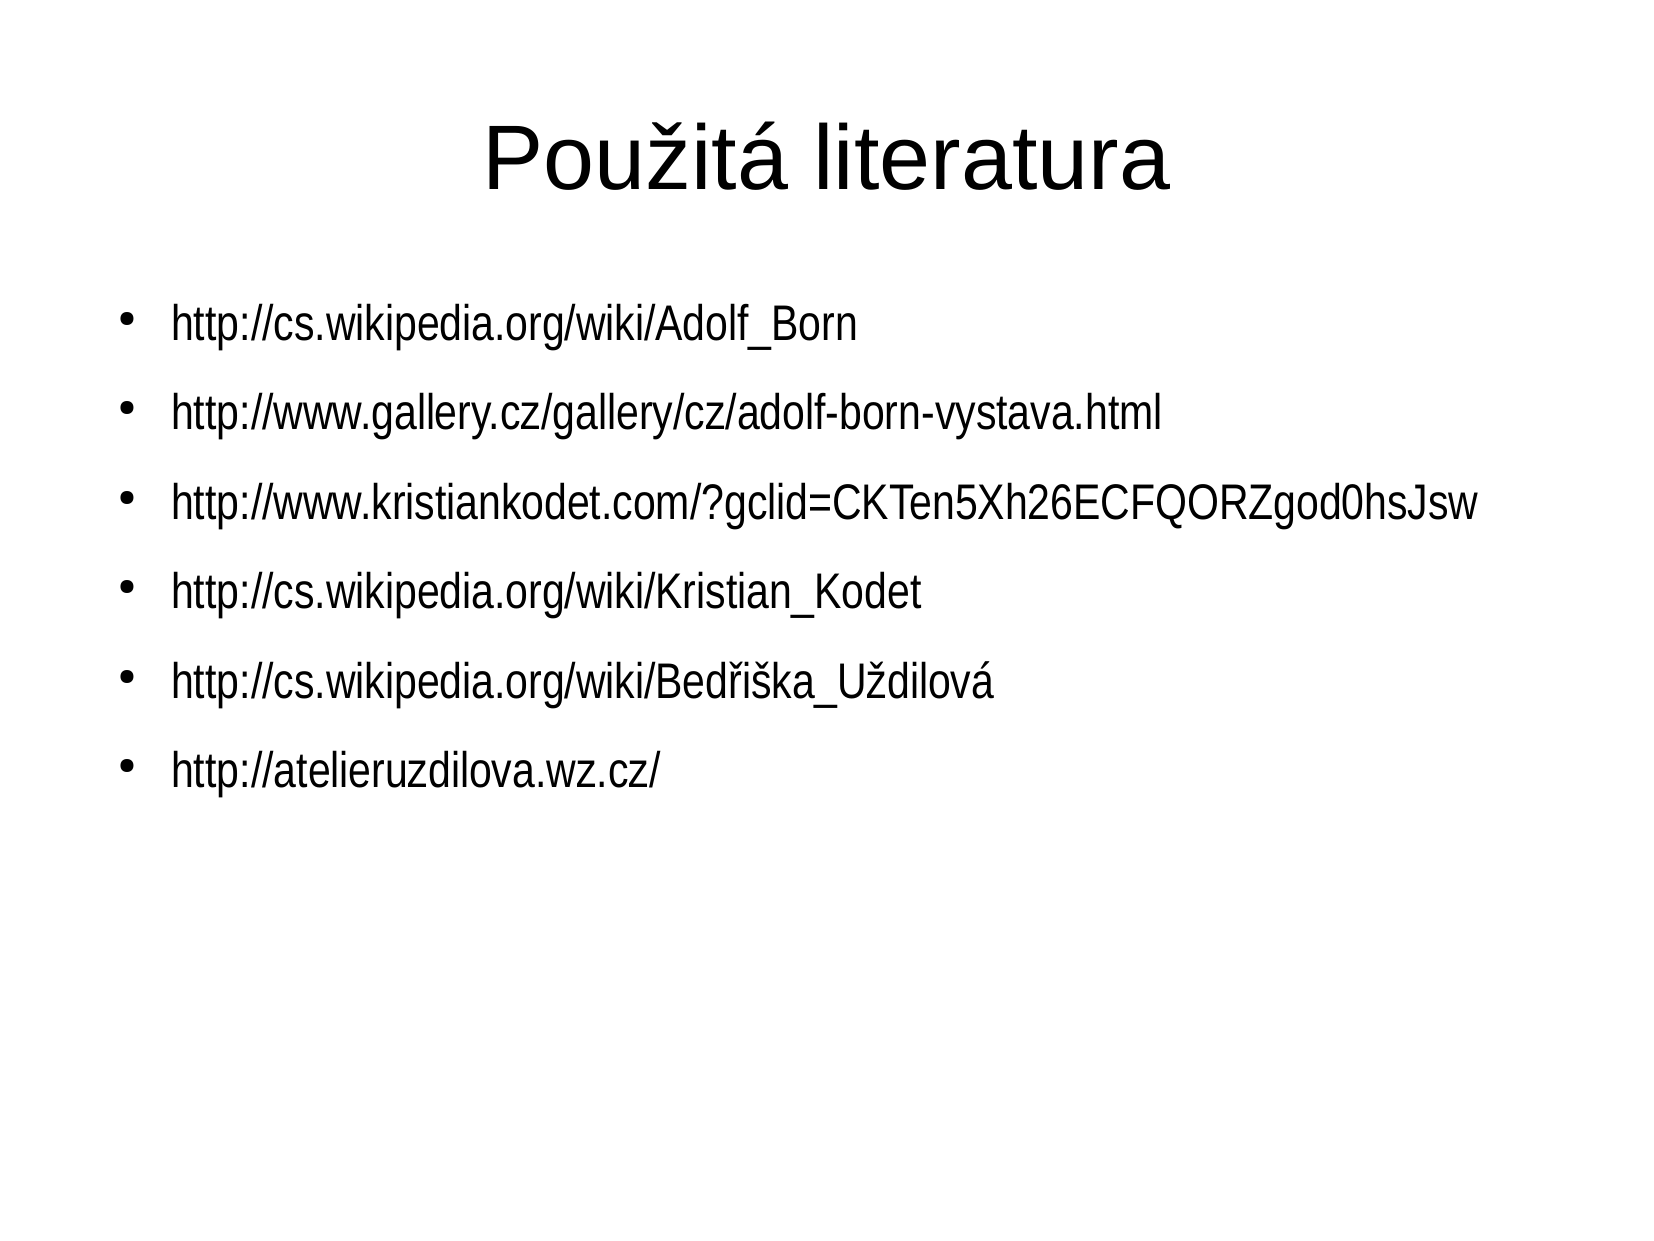

# Použitá literatura
http://cs.wikipedia.org/wiki/Adolf_Born
http://www.gallery.cz/gallery/cz/adolf-born-vystava.html
http://www.kristiankodet.com/?gclid=CKTen5Xh26ECFQORZgod0hsJsw
http://cs.wikipedia.org/wiki/Kristian_Kodet
http://cs.wikipedia.org/wiki/Bedřiška_Uždilová
http://atelieruzdilova.wz.cz/